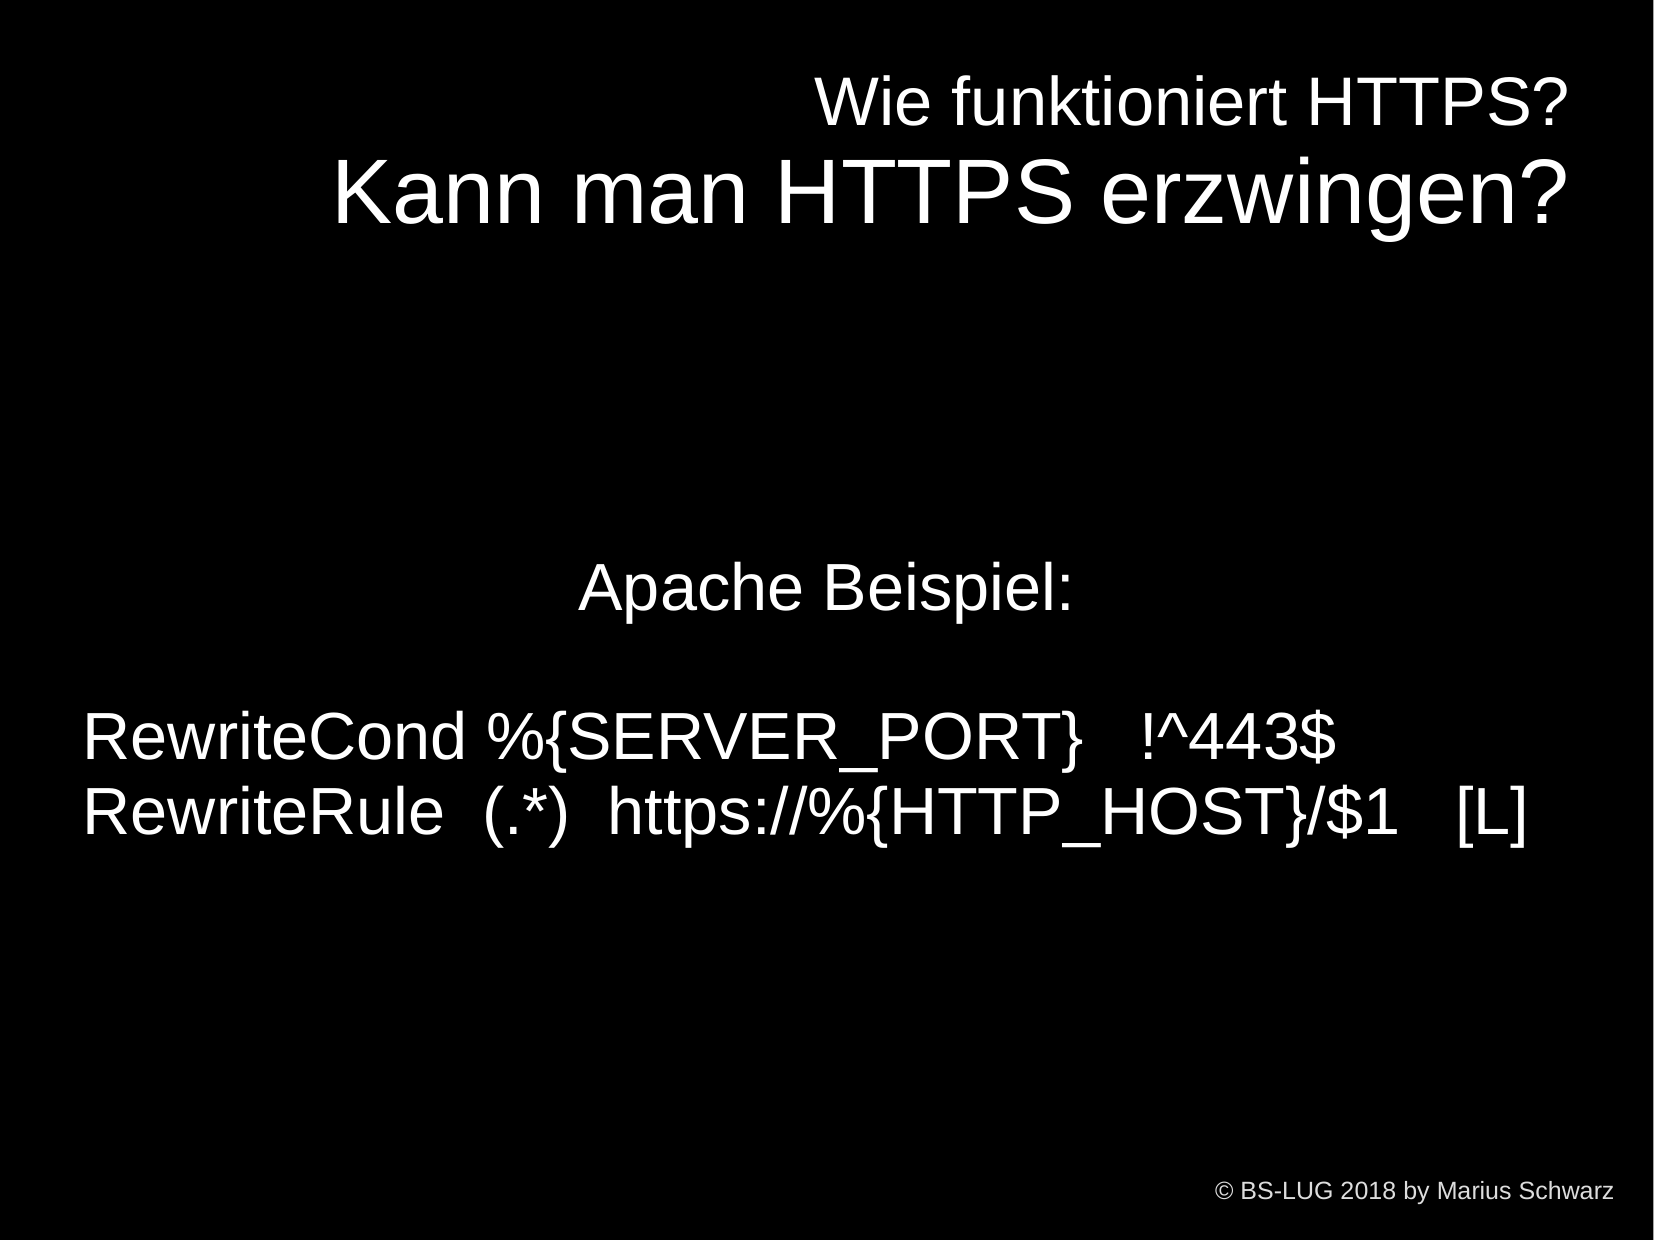

# Wie funktioniert HTTPS? Kann man HTTPS erzwingen?
Apache Beispiel:
RewriteCond %{SERVER_PORT} !^443$
RewriteRule (.*) https://%{HTTP_HOST}/$1 [L]
© BS-LUG 2018 by Marius Schwarz